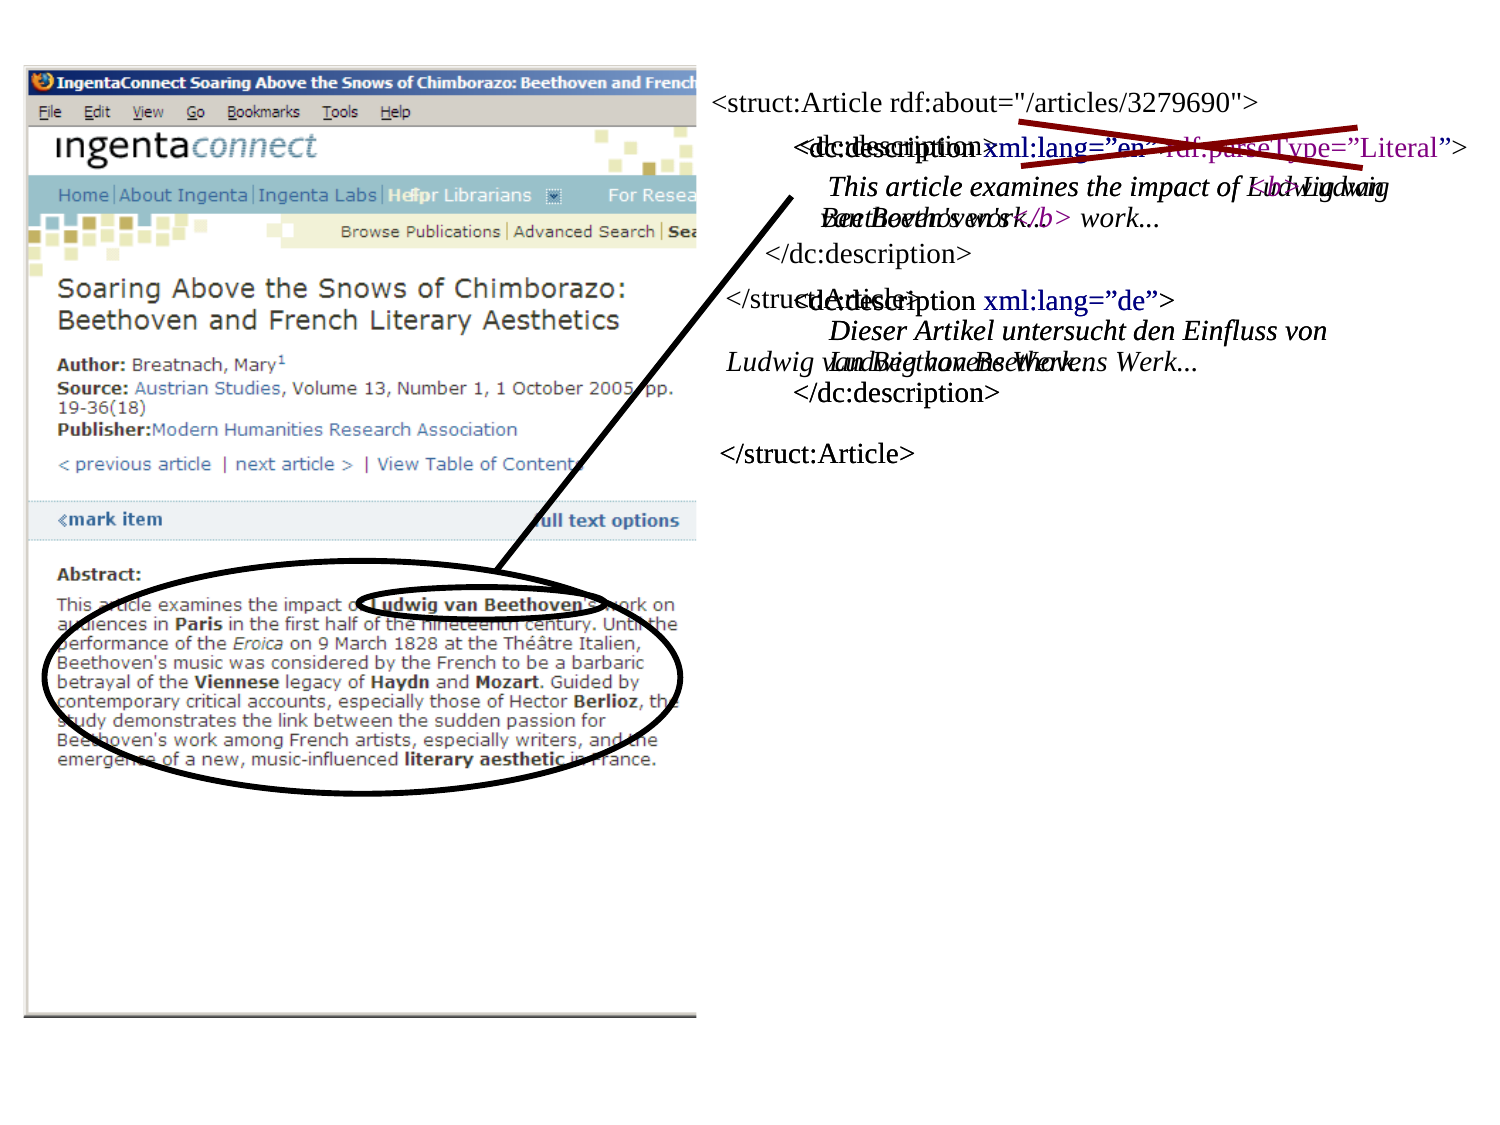

<struct:Article rdf:about="/articles/3279690">
	<dc:description>
</struct:Article>
	<dc:description xml:lang=”en”>
	<dc:description xml:lang=”de”>
 	 Dieser Artikel untersucht den Einfluss von 		 Ludwig van Beethovens Werk...
	</dc:description>
</struct:Article>
	<dc:description xml:lang=”en” rdf:parseType=”Literal”>
	<dc:description xml:lang=”de”>
 	 Dieser Artikel untersucht den Einfluss von 		 Ludwig van Beethovens Werk...
	</dc:description>
</struct:Article>
 This article examines the impact of Ludwig van 	Beethoven's work...
 This article examines the impact of <b>Ludwig van Beethoven's</b> work...
</dc:description>